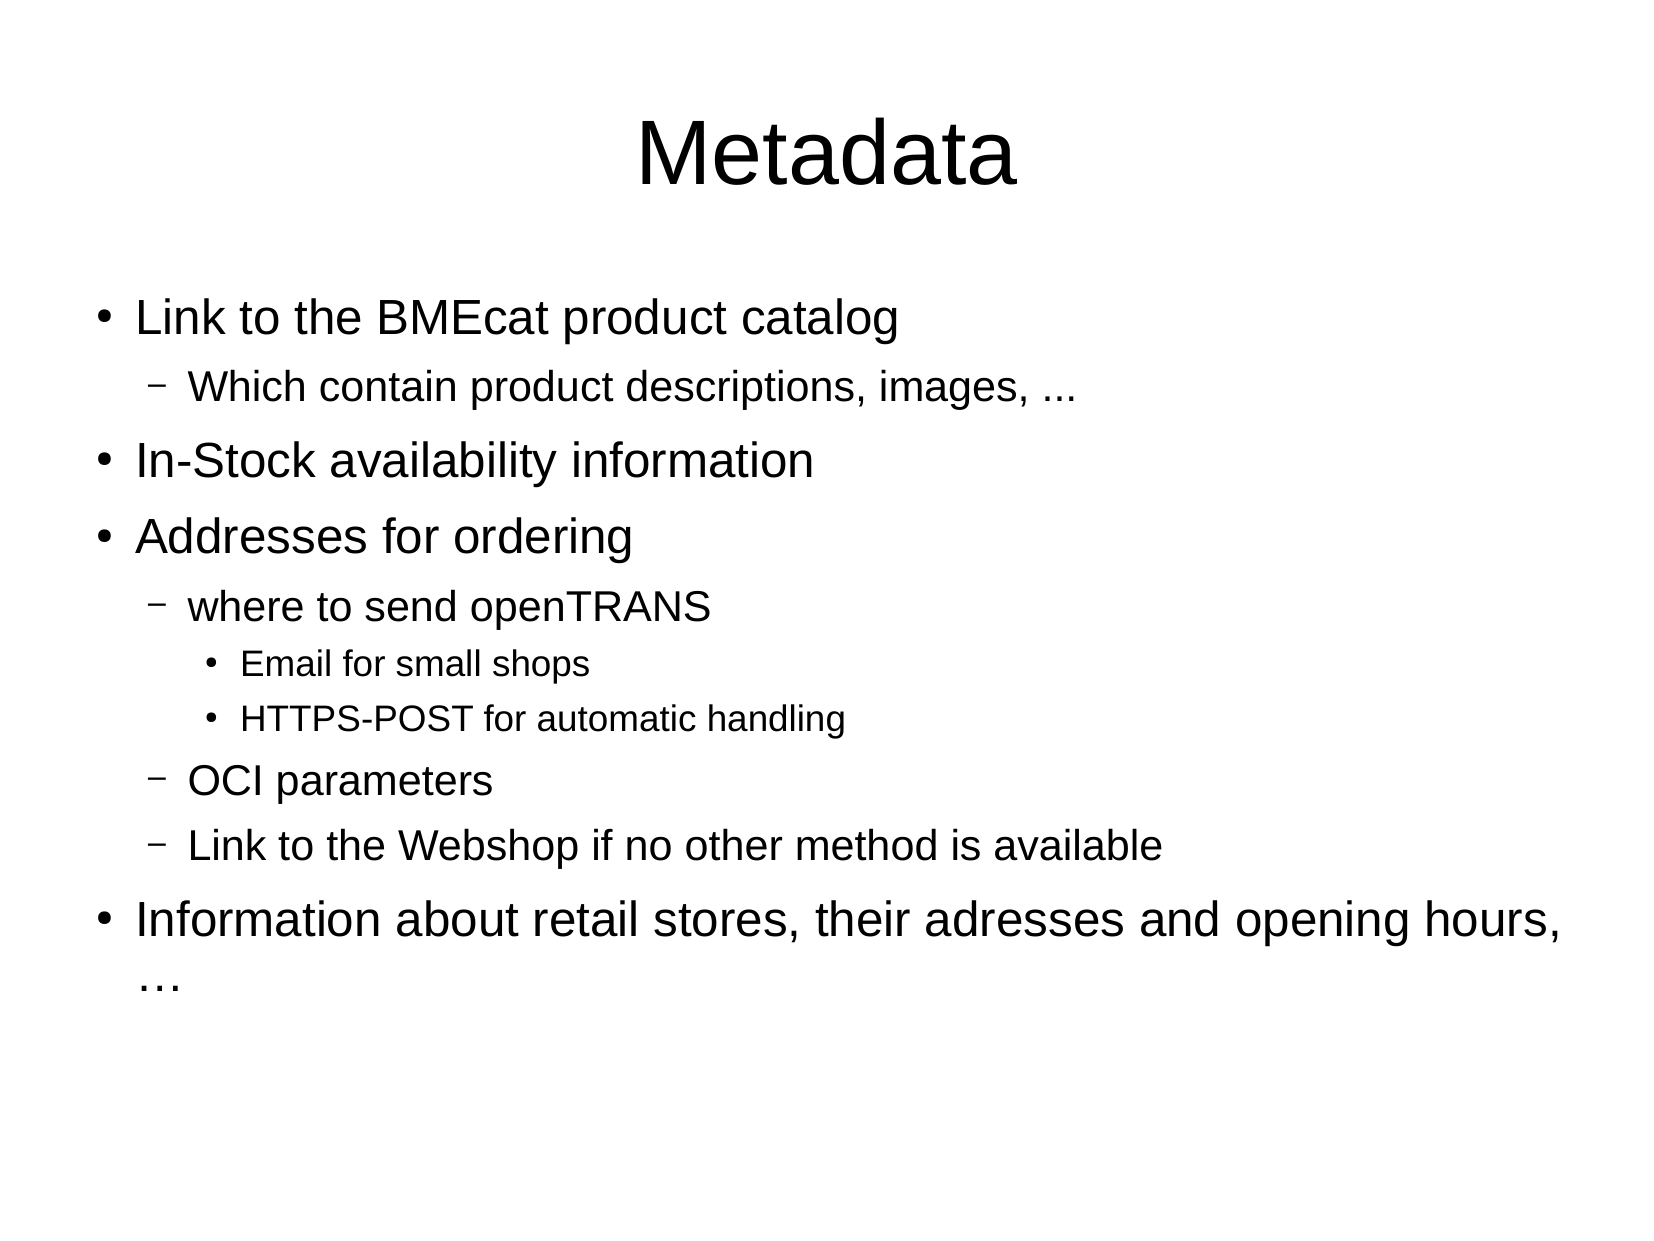

# Metadata
Link to the BMEcat product catalog
Which contain product descriptions, images, ...
In-Stock availability information
Addresses for ordering
where to send openTRANS
Email for small shops
HTTPS-POST for automatic handling
OCI parameters
Link to the Webshop if no other method is available
Information about retail stores, their adresses and opening hours, …